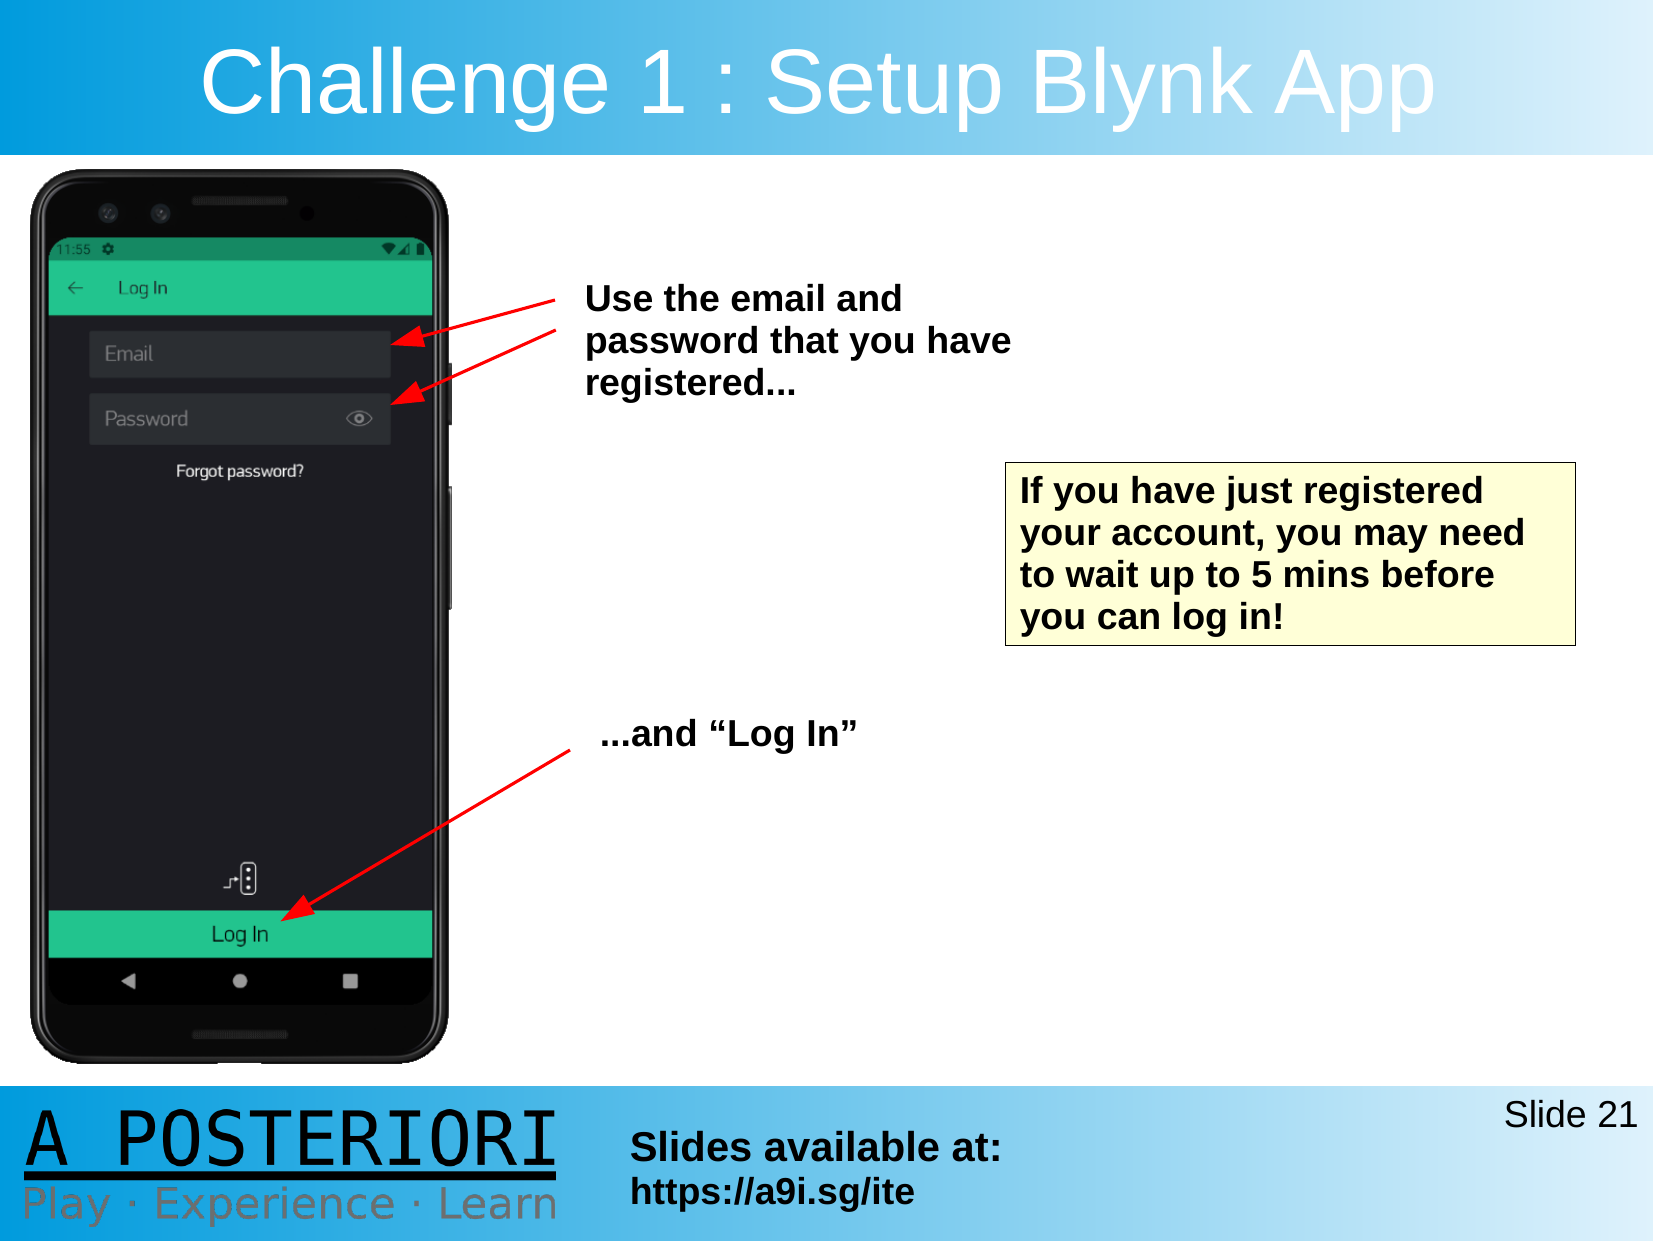

# Challenge 1 : Setup Blynk App
Use the email and password that you have registered...
If you have just registered your account, you may need to wait up to 5 mins before you can log in!
...and “Log In”